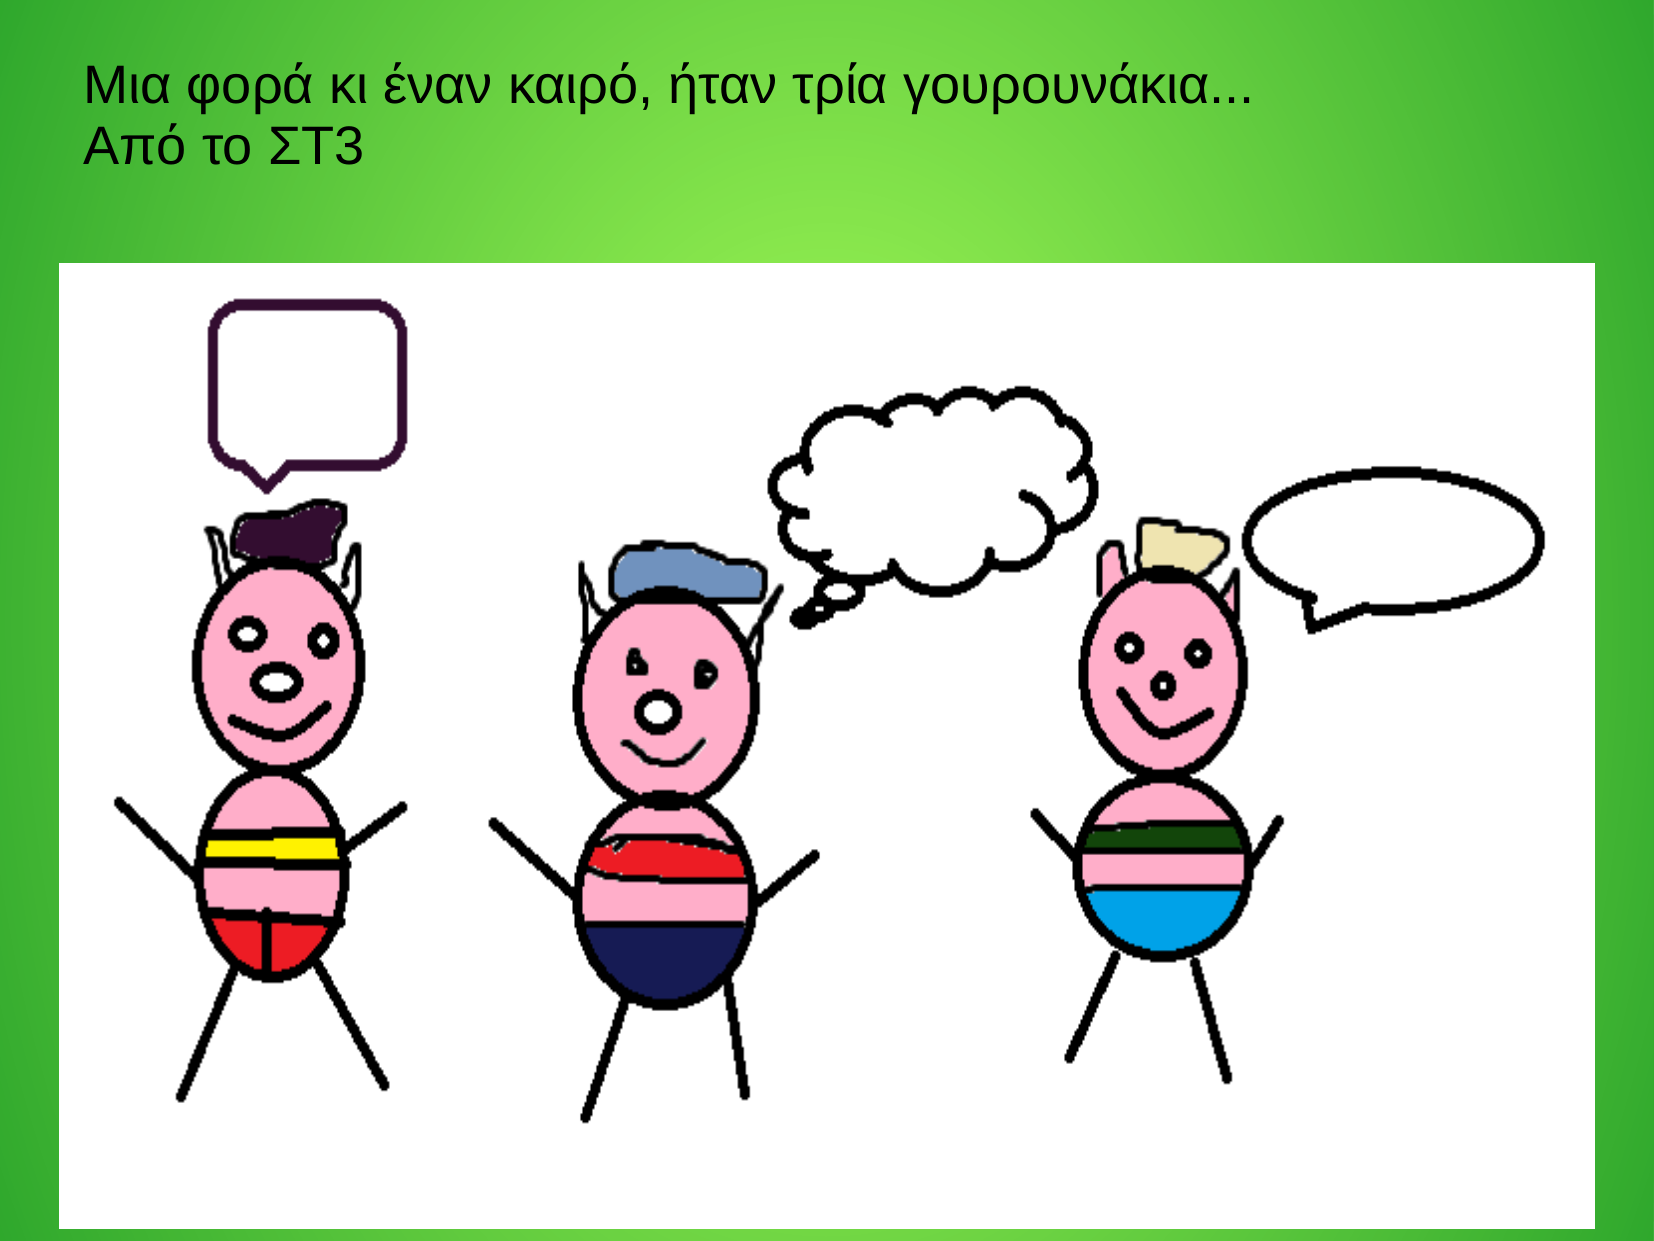

Μια φορά κι έναν καιρό, ήταν τρία γουρουνάκια...
Από το ΣΤ3